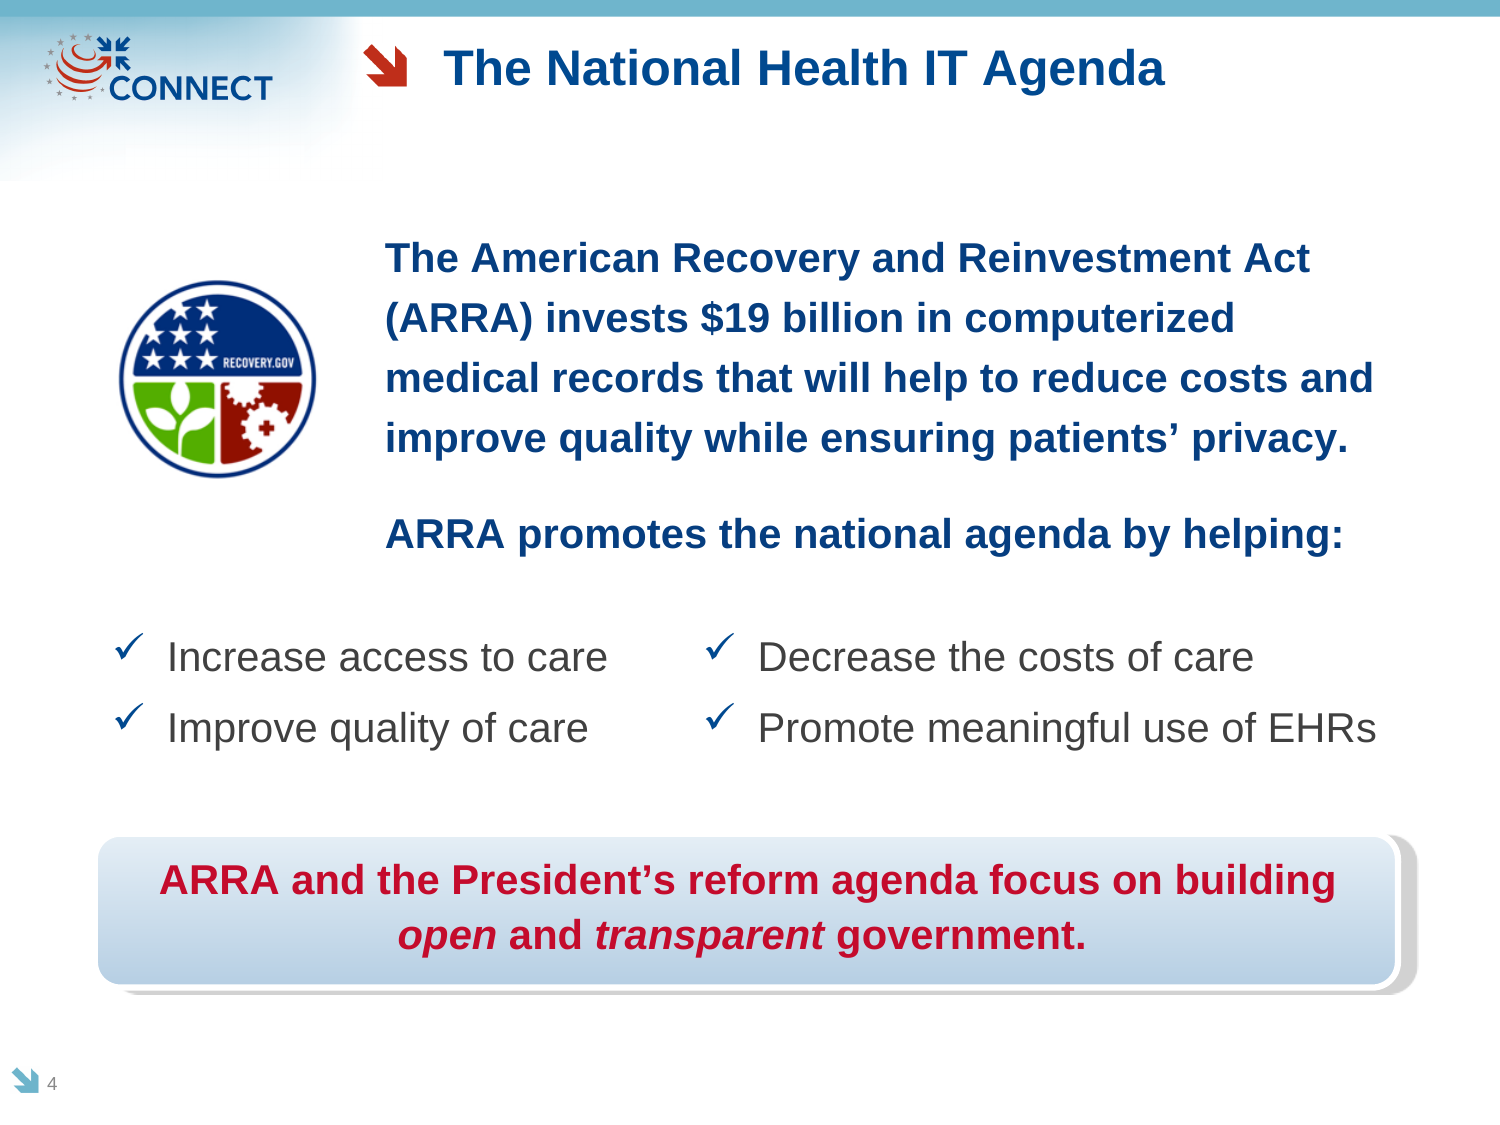

The National Health IT Agenda
# The American Recovery and Reinvestment Act (ARRA) invests $19 billion in computerized medical records that will help to reduce costs and improve quality while ensuring patients’ privacy.
ARRA promotes the national agenda by helping:
Increase access to care
Improve quality of care
Decrease the costs of care
Promote meaningful use of EHRs
ARRA and the President’s reform agenda focus on building
open and transparent government.